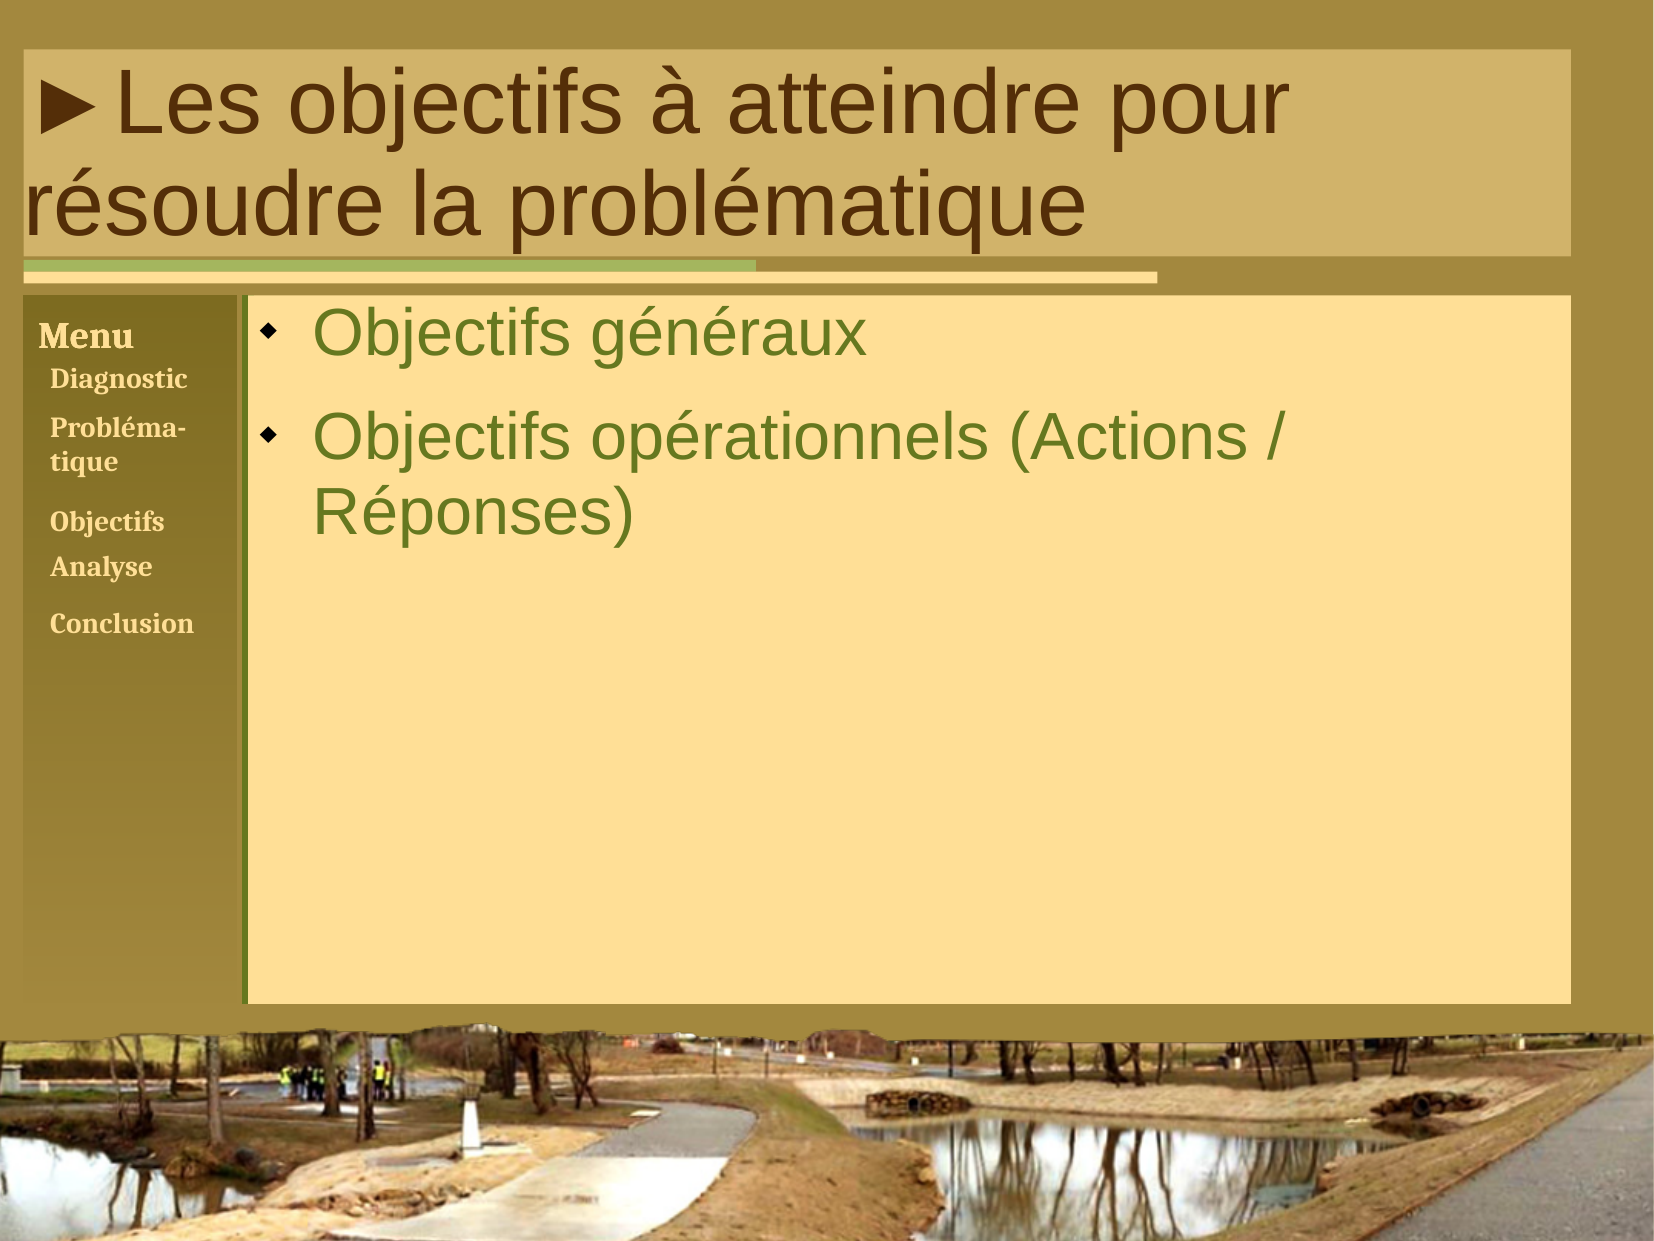

# ►Les objectifs à atteindre pour résoudre la problématique
Objectifs généraux
Objectifs opérationnels (Actions / Réponses)